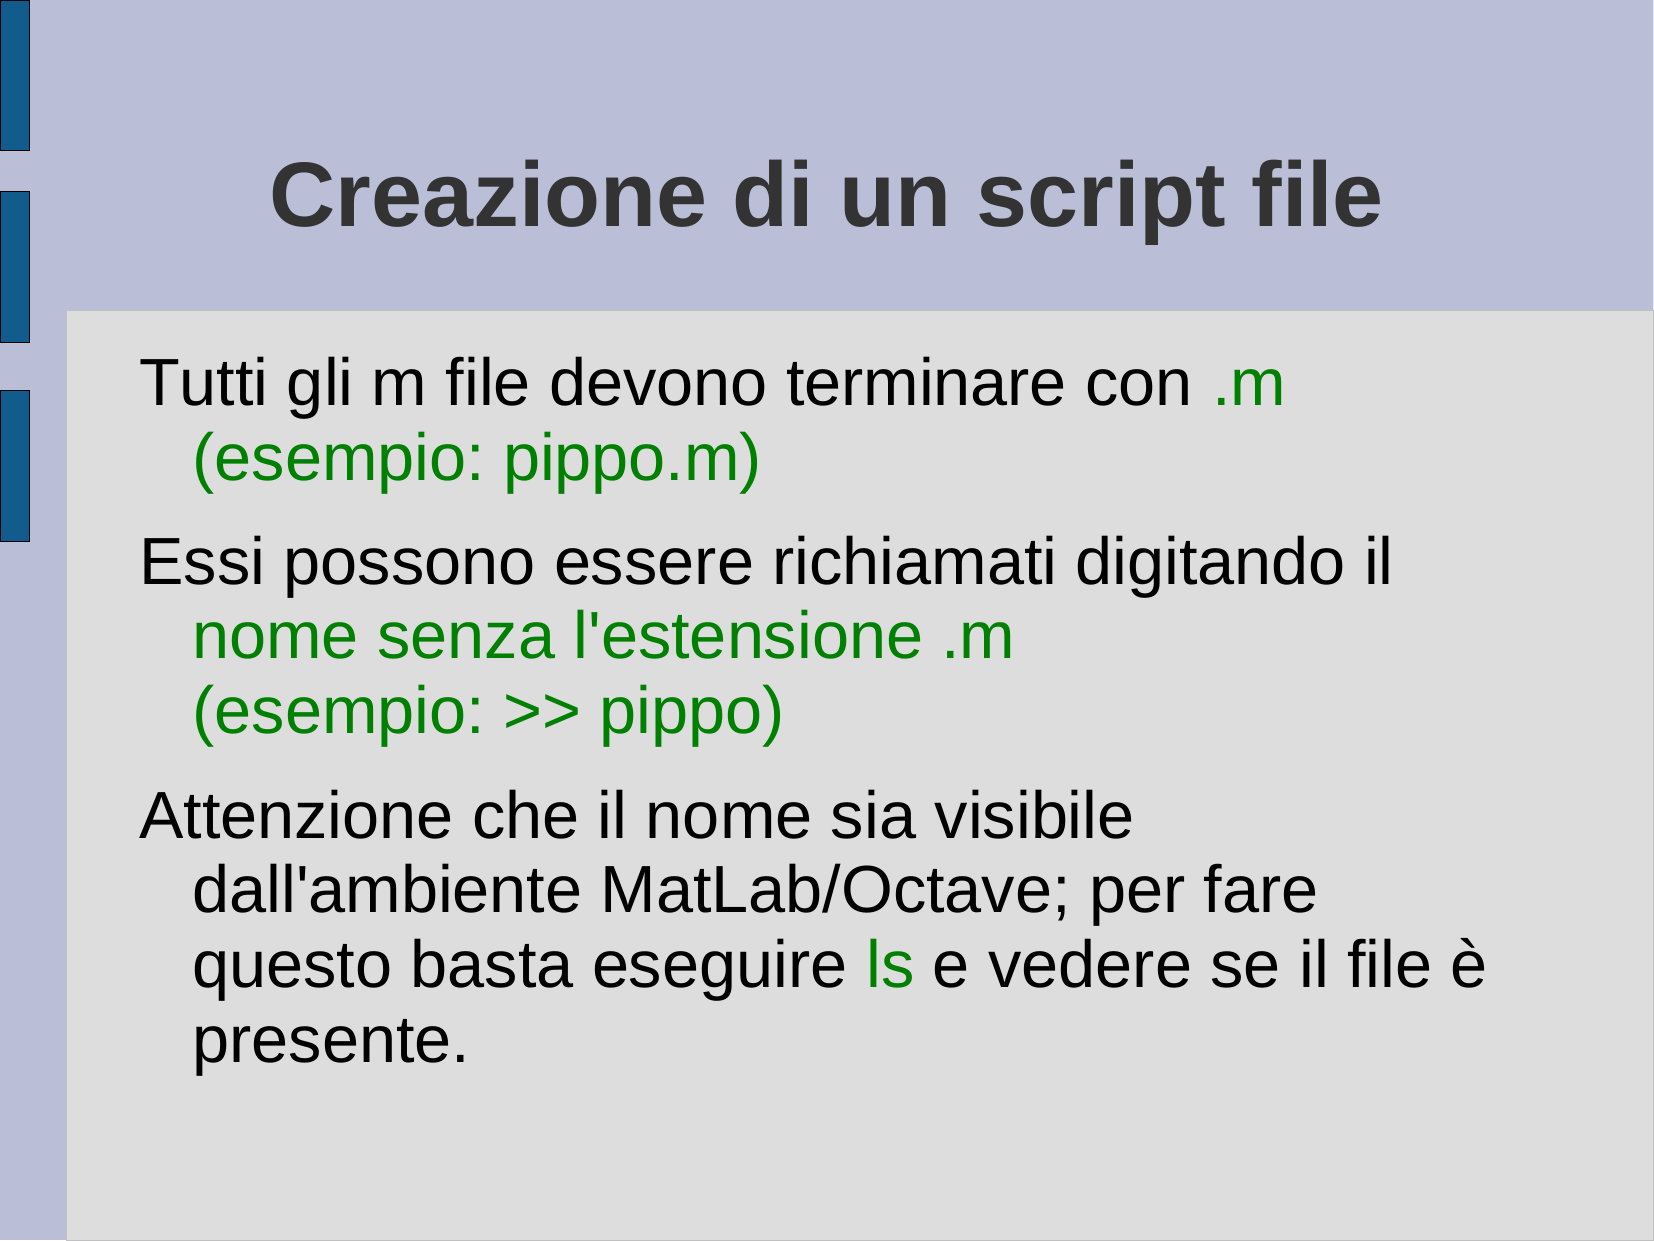

# Creazione di un script file
Tutti gli m file devono terminare con .m
(esempio: pippo.m)
Essi possono essere richiamati digitando il nome senza l'estensione .m
(esempio: >> pippo)
Attenzione che il nome sia visibile dall'ambiente MatLab/Octave; per fare questo basta eseguire ls e vedere se il file è presente.